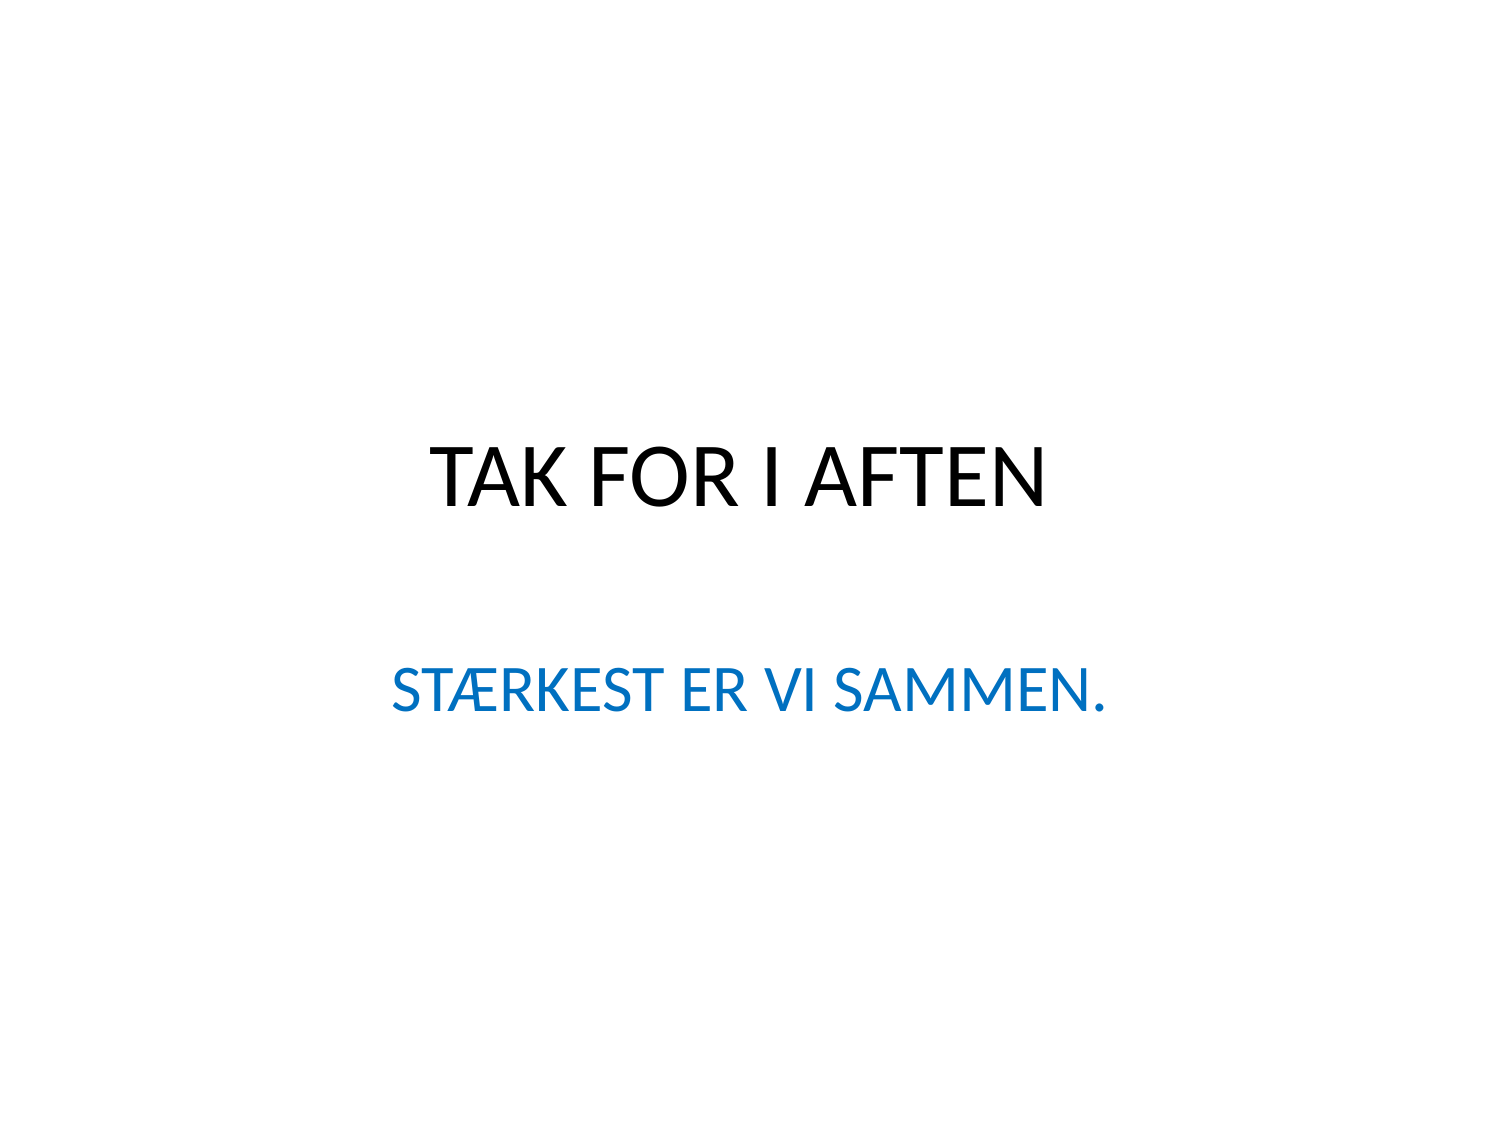

# TAK FOR I AFTEN
STÆRKEST ER VI SAMMEN.